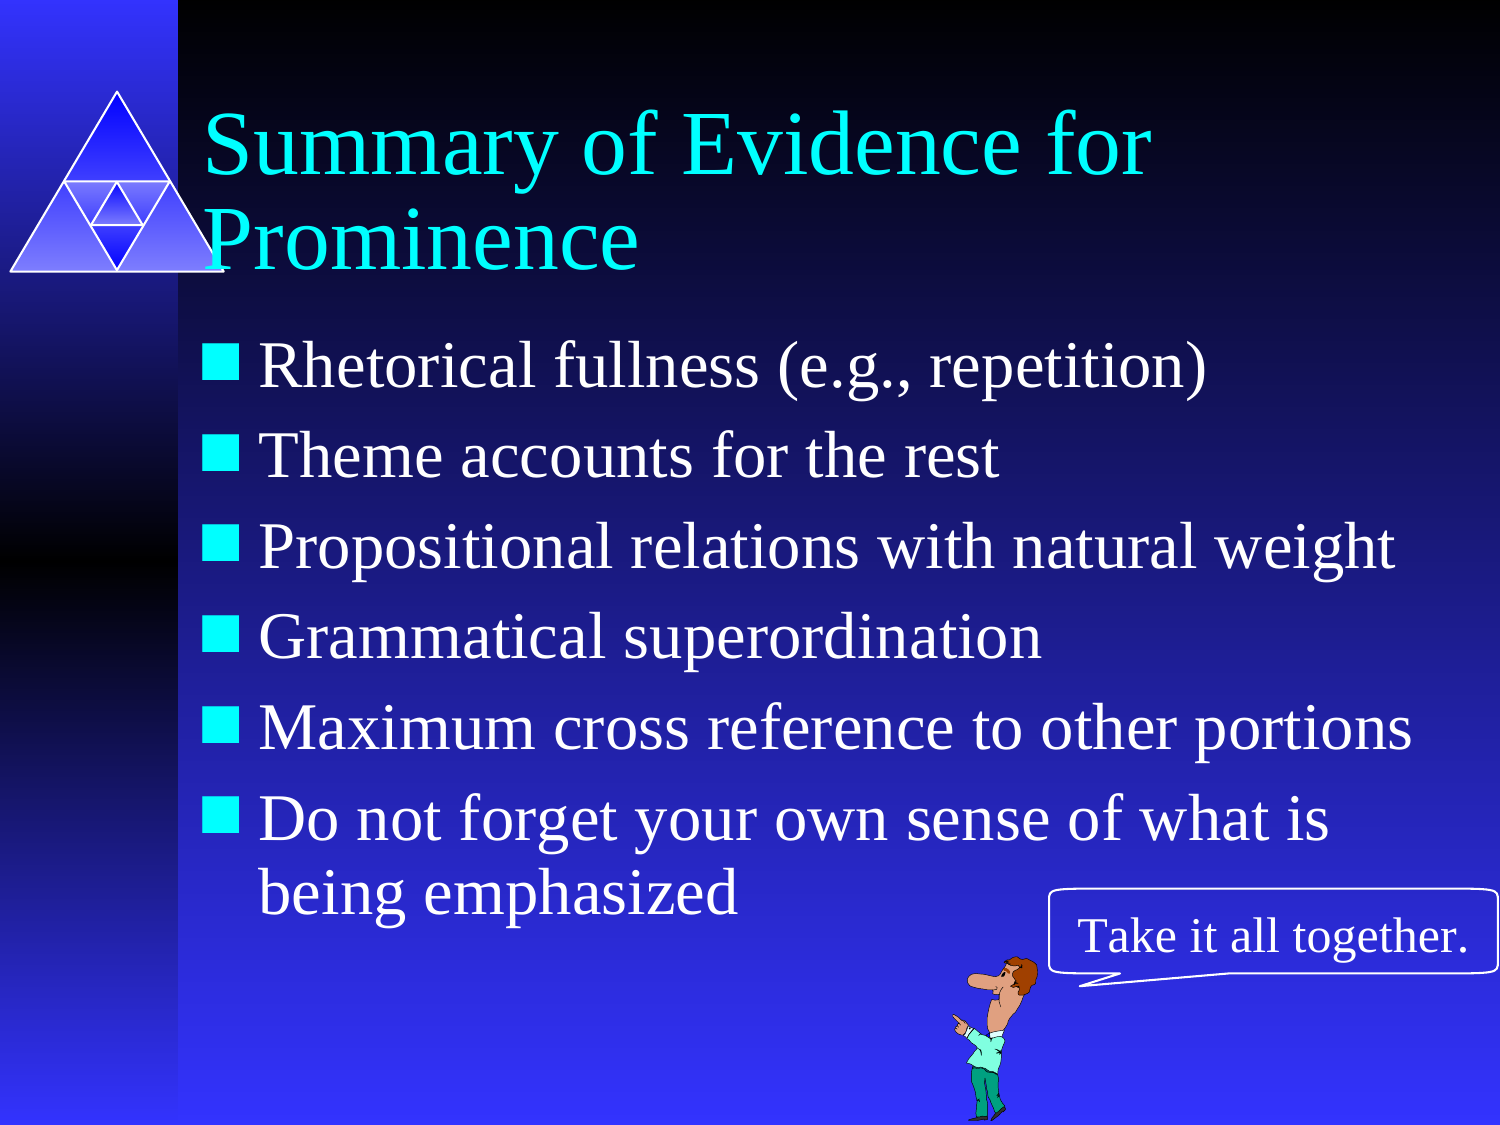

# Summary of Evidence for Prominence
Rhetorical fullness (e.g., repetition)
Theme accounts for the rest
Propositional relations with natural weight
Grammatical superordination
Maximum cross reference to other portions
Do not forget your own sense of what is being emphasized
Take it all together.